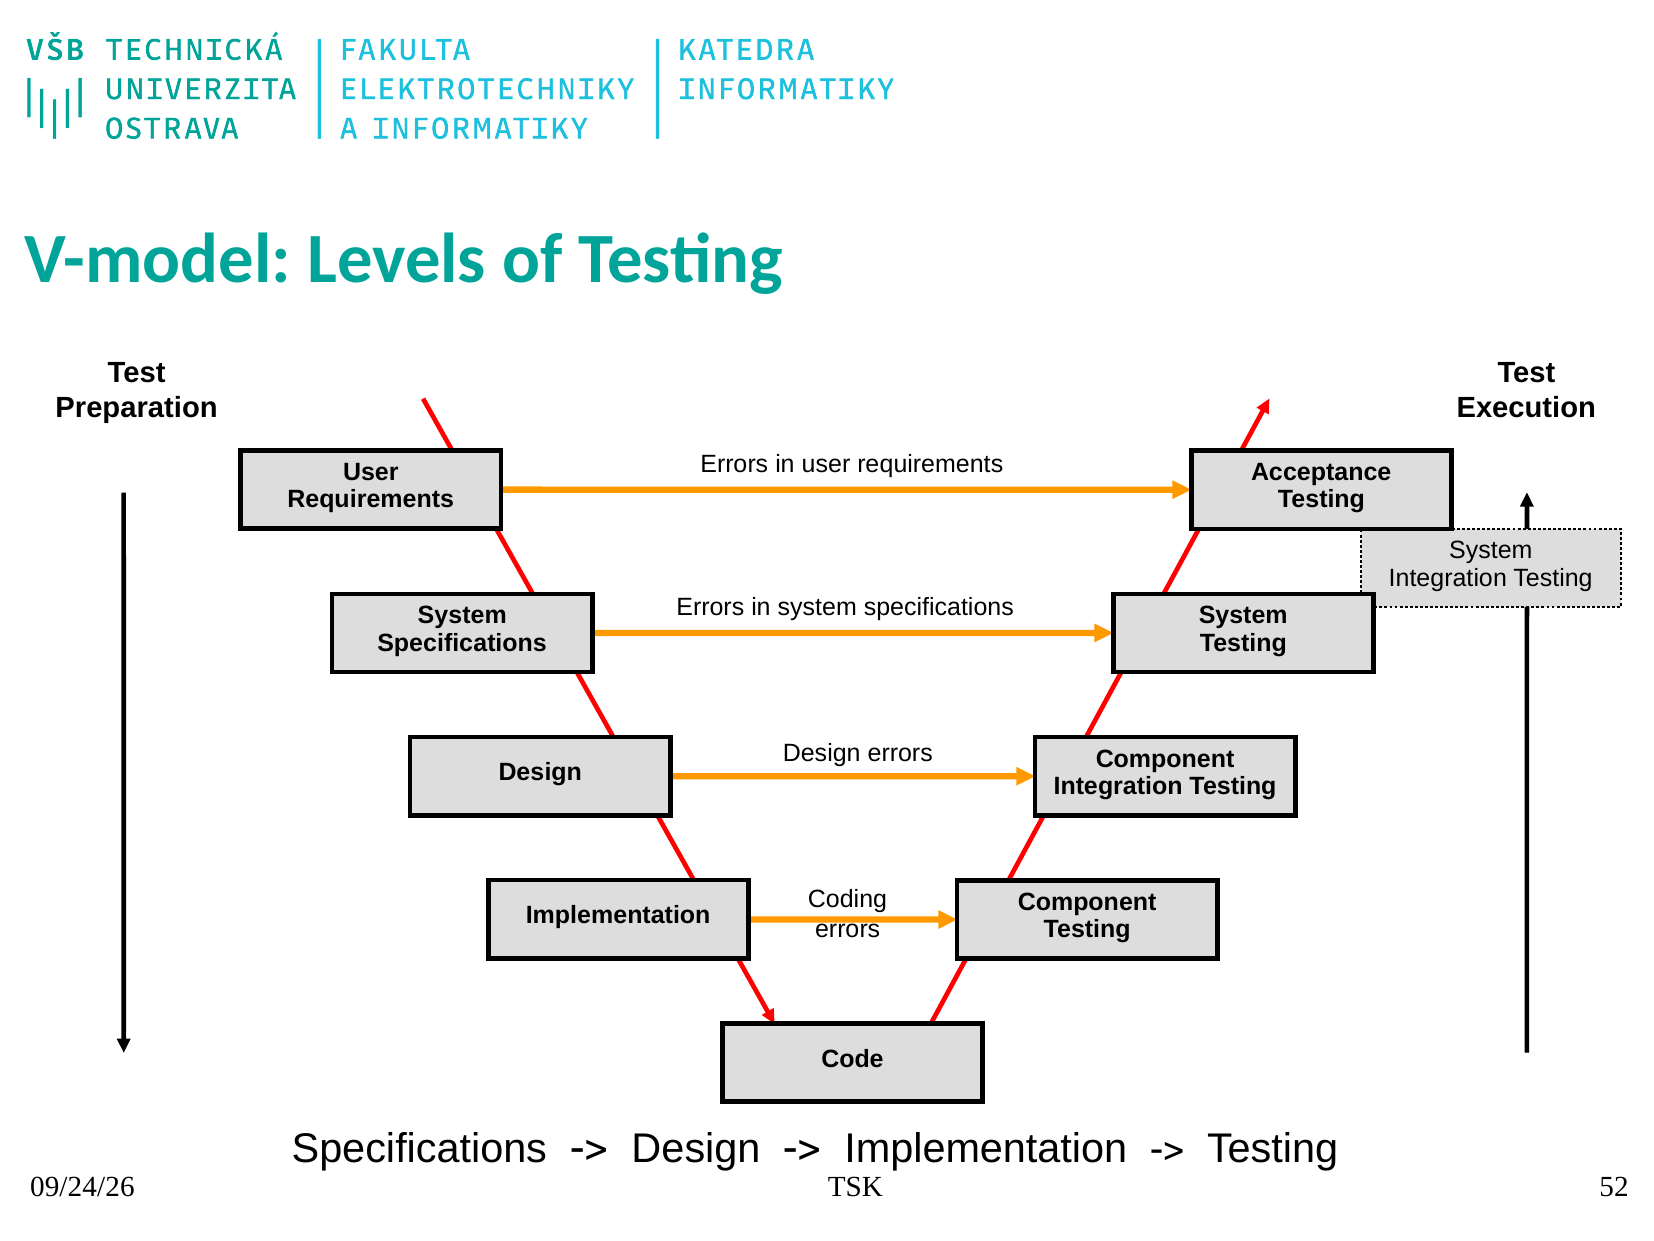

# V-model: Levels of Testing
Test Preparation
Test Execution
User
Requirements
Errors in user requirements
Acceptance
Testing
System
Integration Testing
System
Specifications
Errors in system specifications
System
Testing
Design
Component
Integration Testing
Design errors
Implementation
Component
Testing
Coding
errors
Code
 Specifications -> Design -> Implementation -> Testing
TSK
52